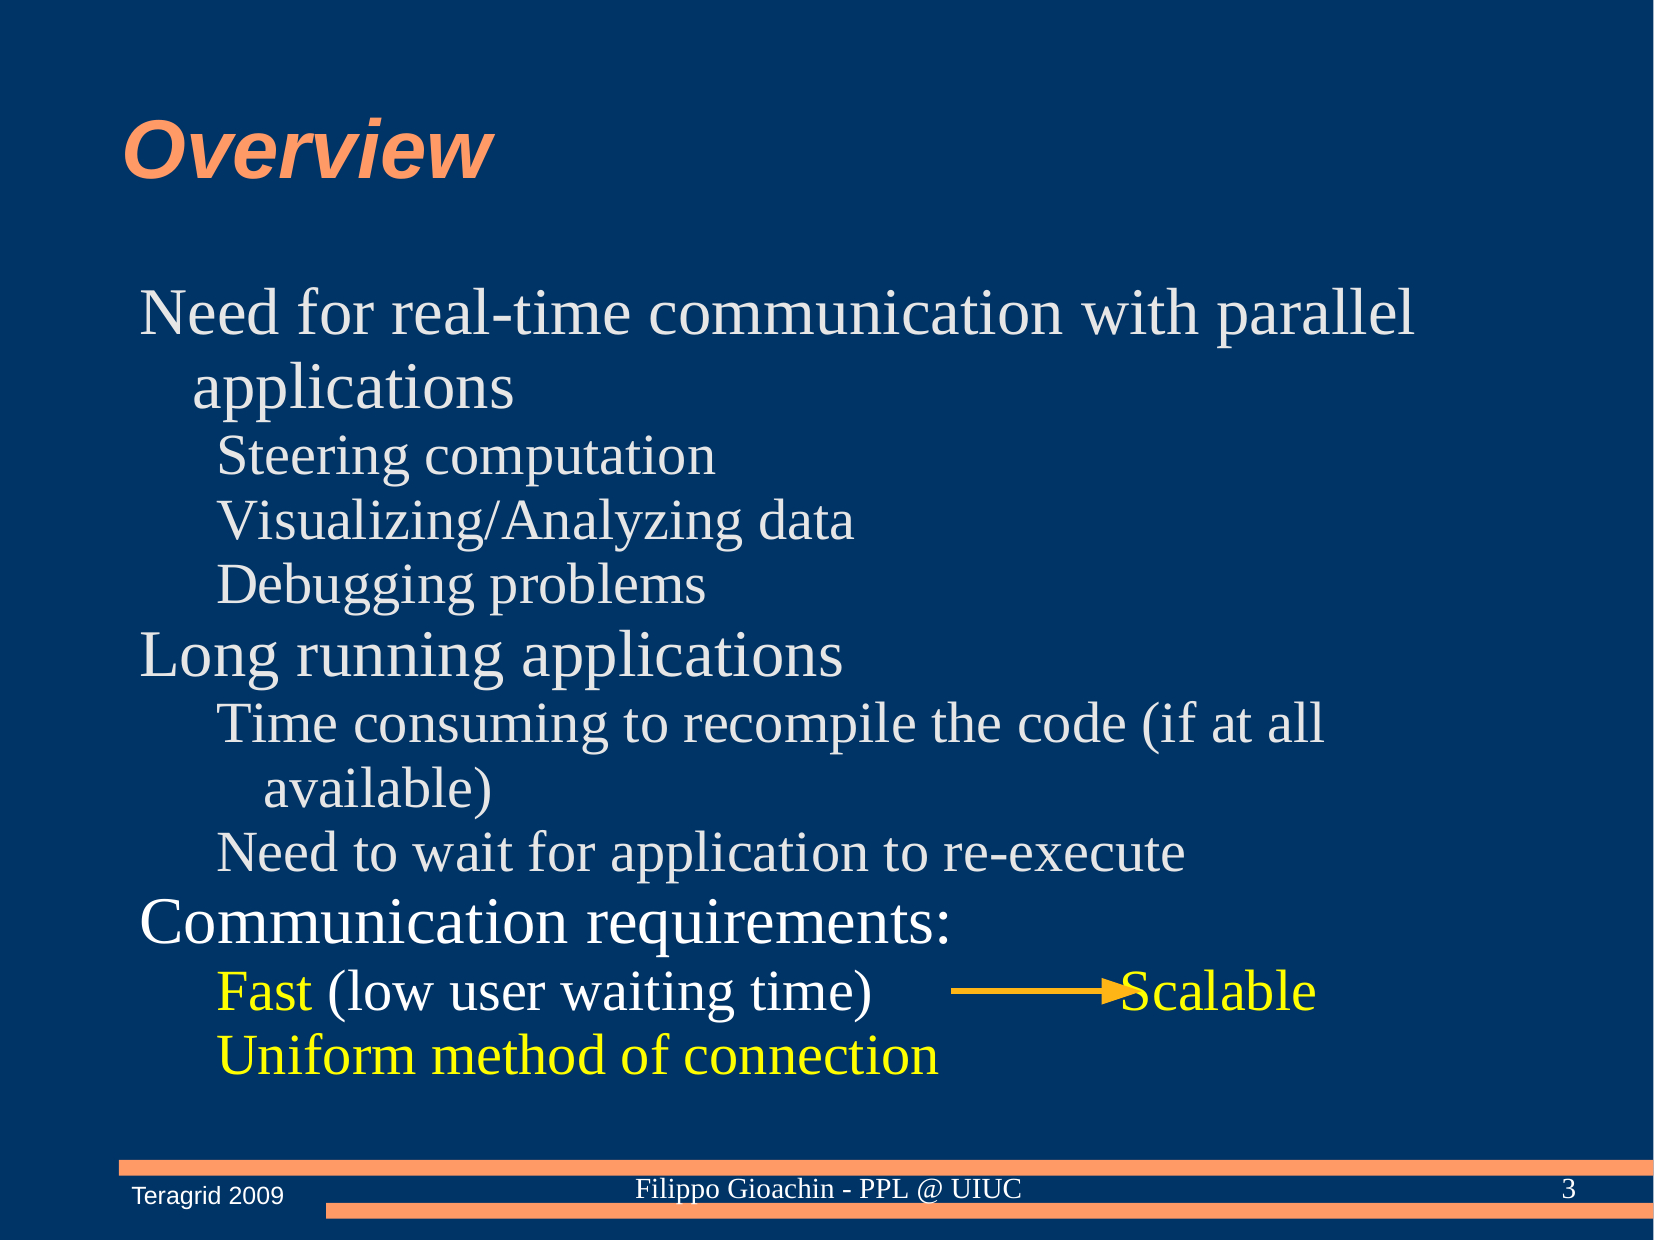

# Overview
Need for real-time communication with parallel applications
Steering computation
Visualizing/Analyzing data
Debugging problems
Long running applications
Time consuming to recompile the code (if at all available)
Need to wait for application to re-execute
Communication requirements:
Fast (low user waiting time) Scalable
Uniform method of connection
3
Filippo Gioachin - PPL @ UIUC